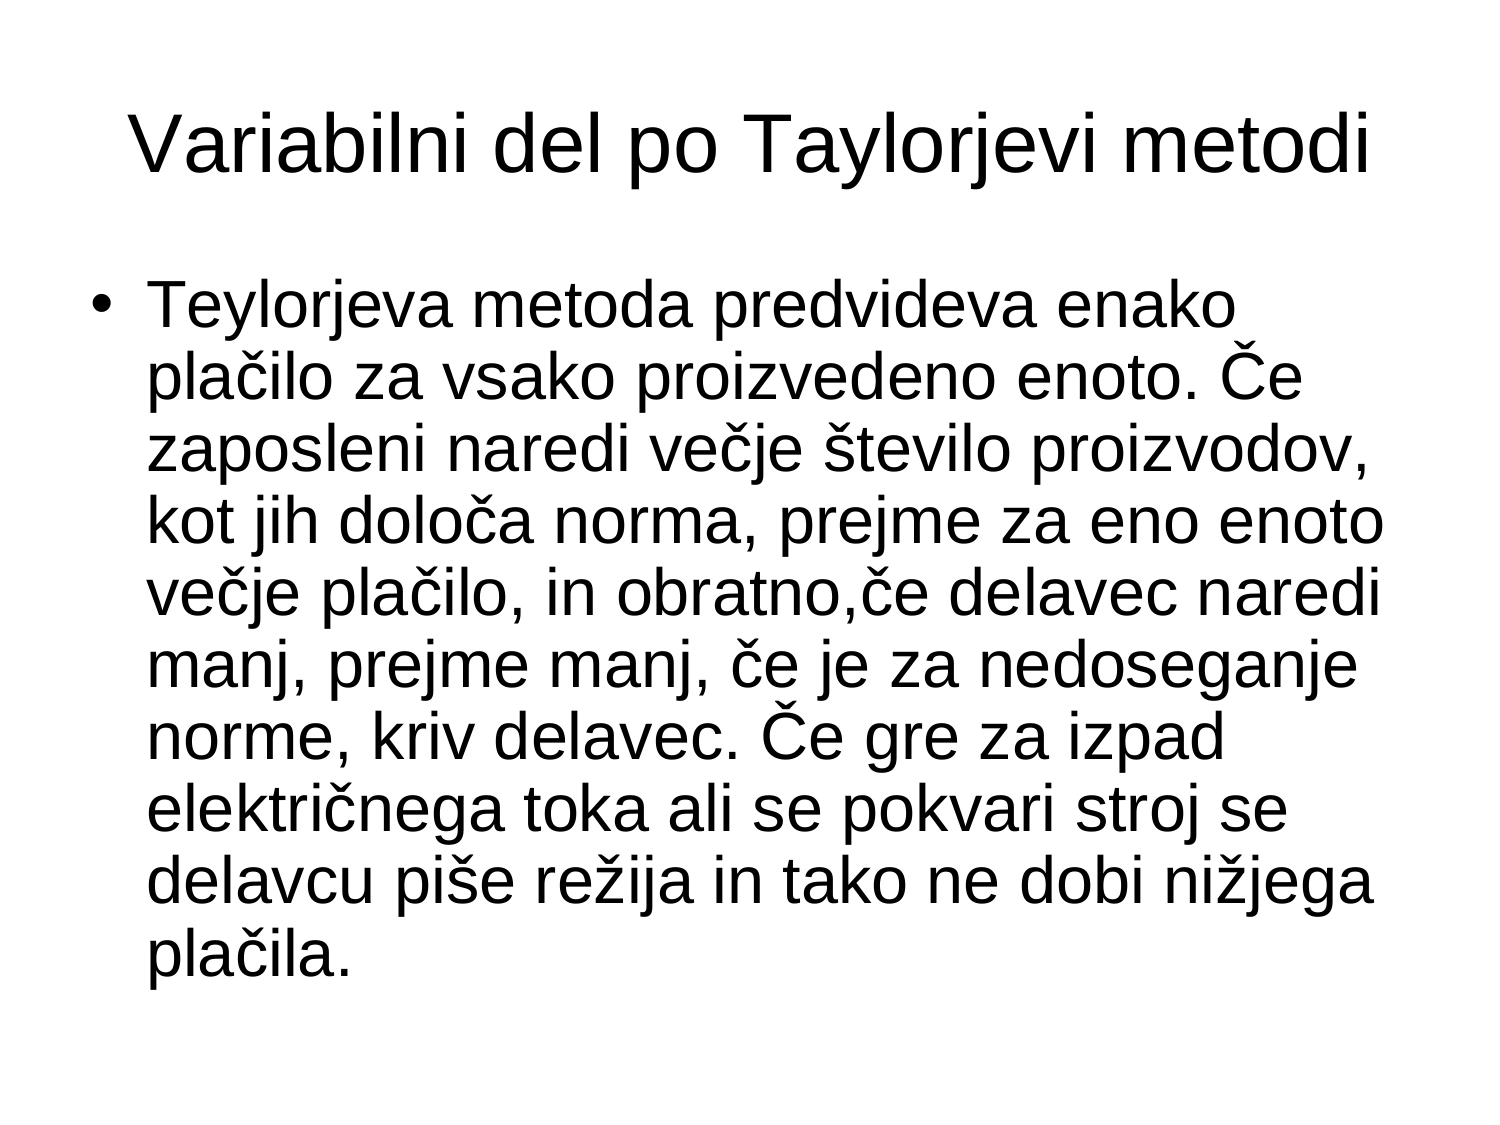

# Variabilni del po Taylorjevi metodi
Teylorjeva metoda predvideva enako plačilo za vsako proizvedeno enoto. Če zaposleni naredi večje število proizvodov, kot jih določa norma, prejme za eno enoto večje plačilo, in obratno,če delavec naredi manj, prejme manj, če je za nedoseganje norme, kriv delavec. Če gre za izpad električnega toka ali se pokvari stroj se delavcu piše režija in tako ne dobi nižjega plačila.